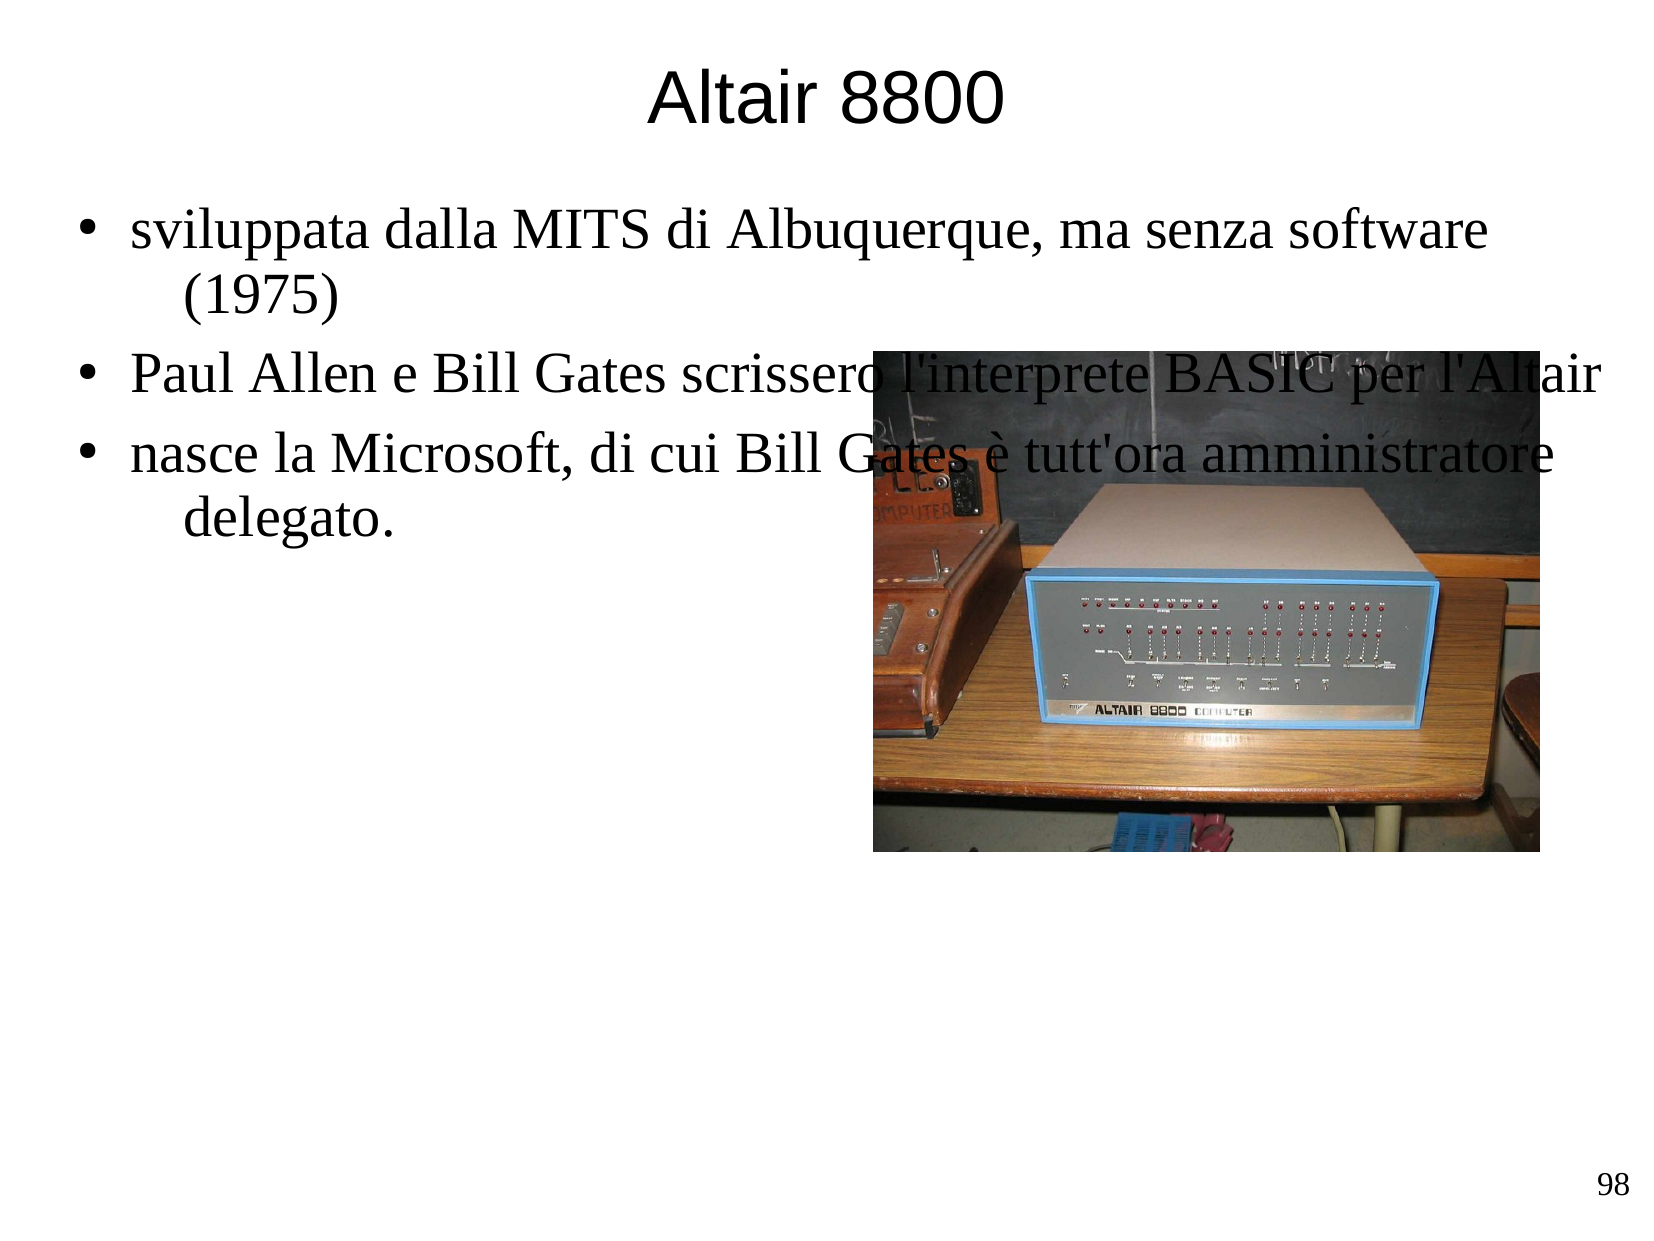

# Altair 8800
sviluppata dalla MITS di Albuquerque, ma senza software (1975)
Paul Allen e Bill Gates scrissero l'interprete BASIC per l'Altair
nasce la Microsoft, di cui Bill Gates è tutt'ora amministratore delegato.